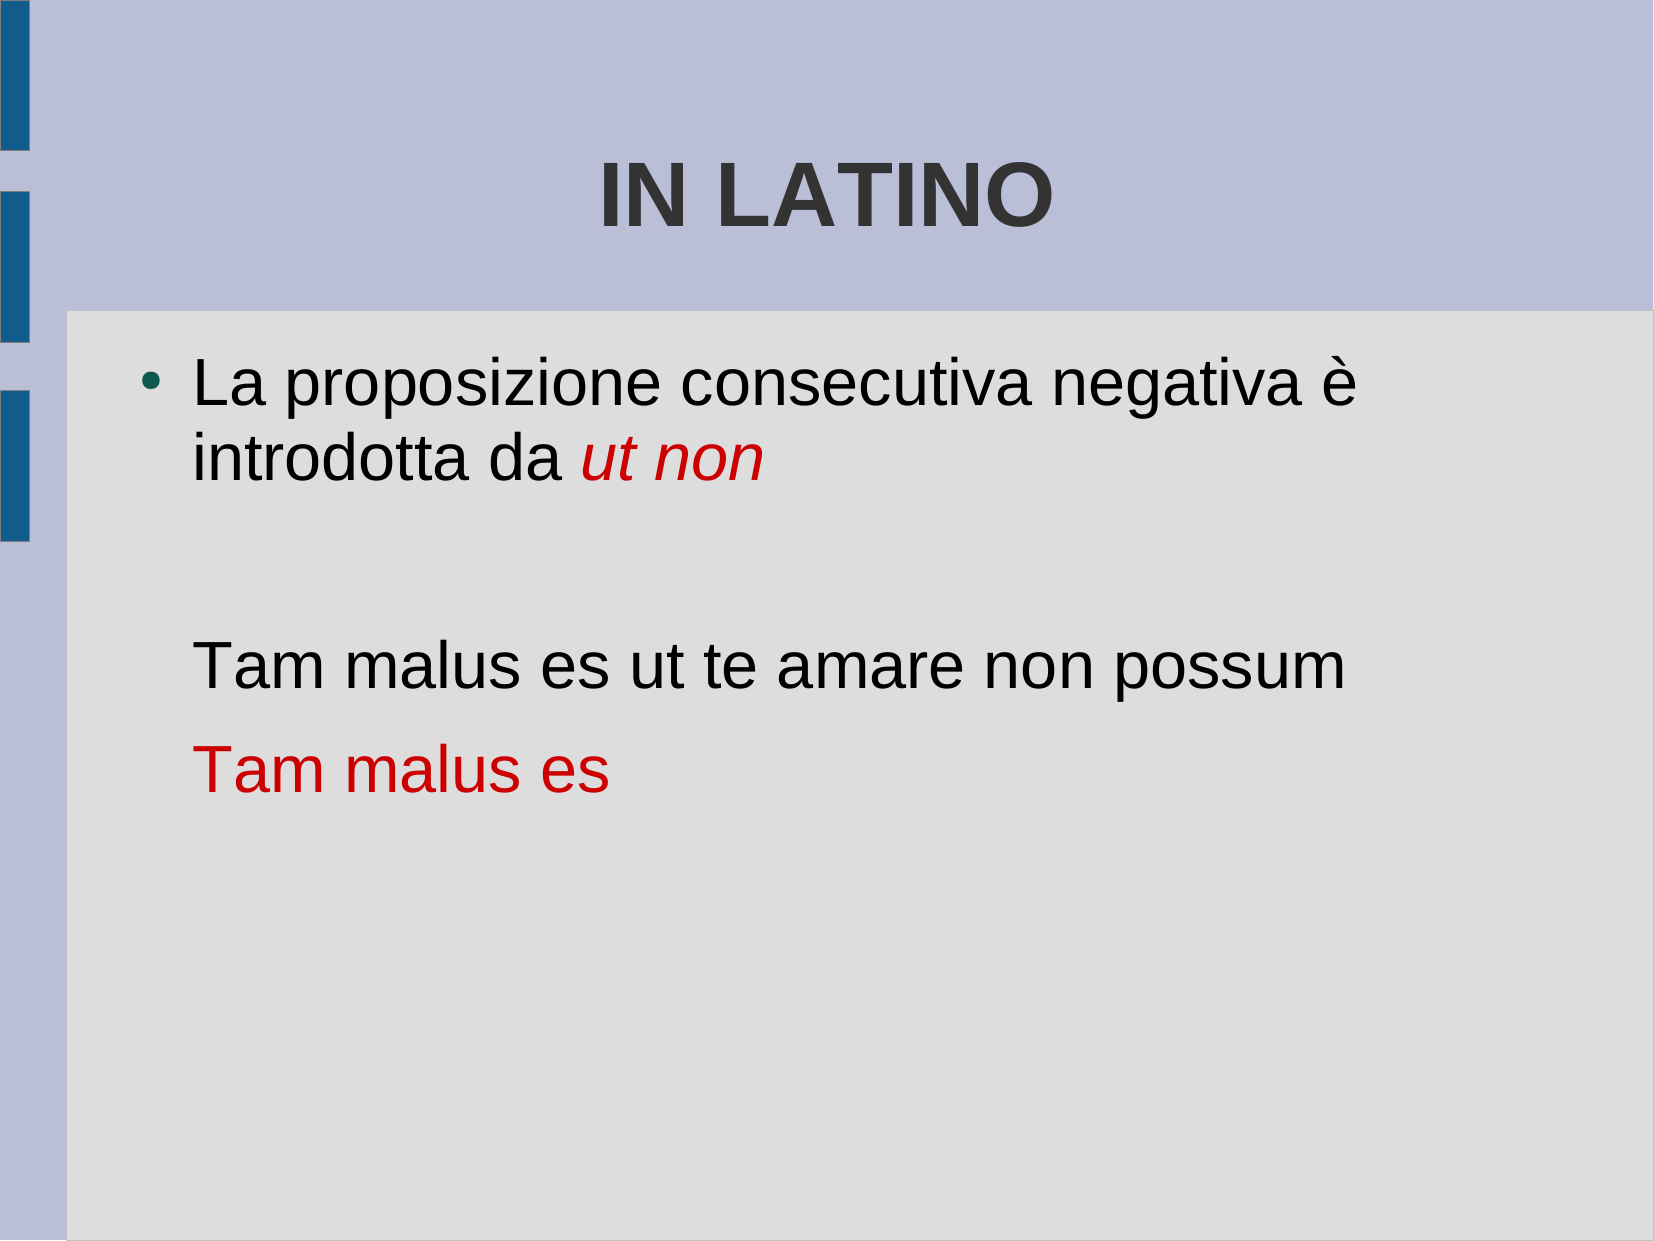

# IN LATINO
La proposizione consecutiva negativa è introdotta da ut non
Tam malus es ut te amare non possum
Tam malus es